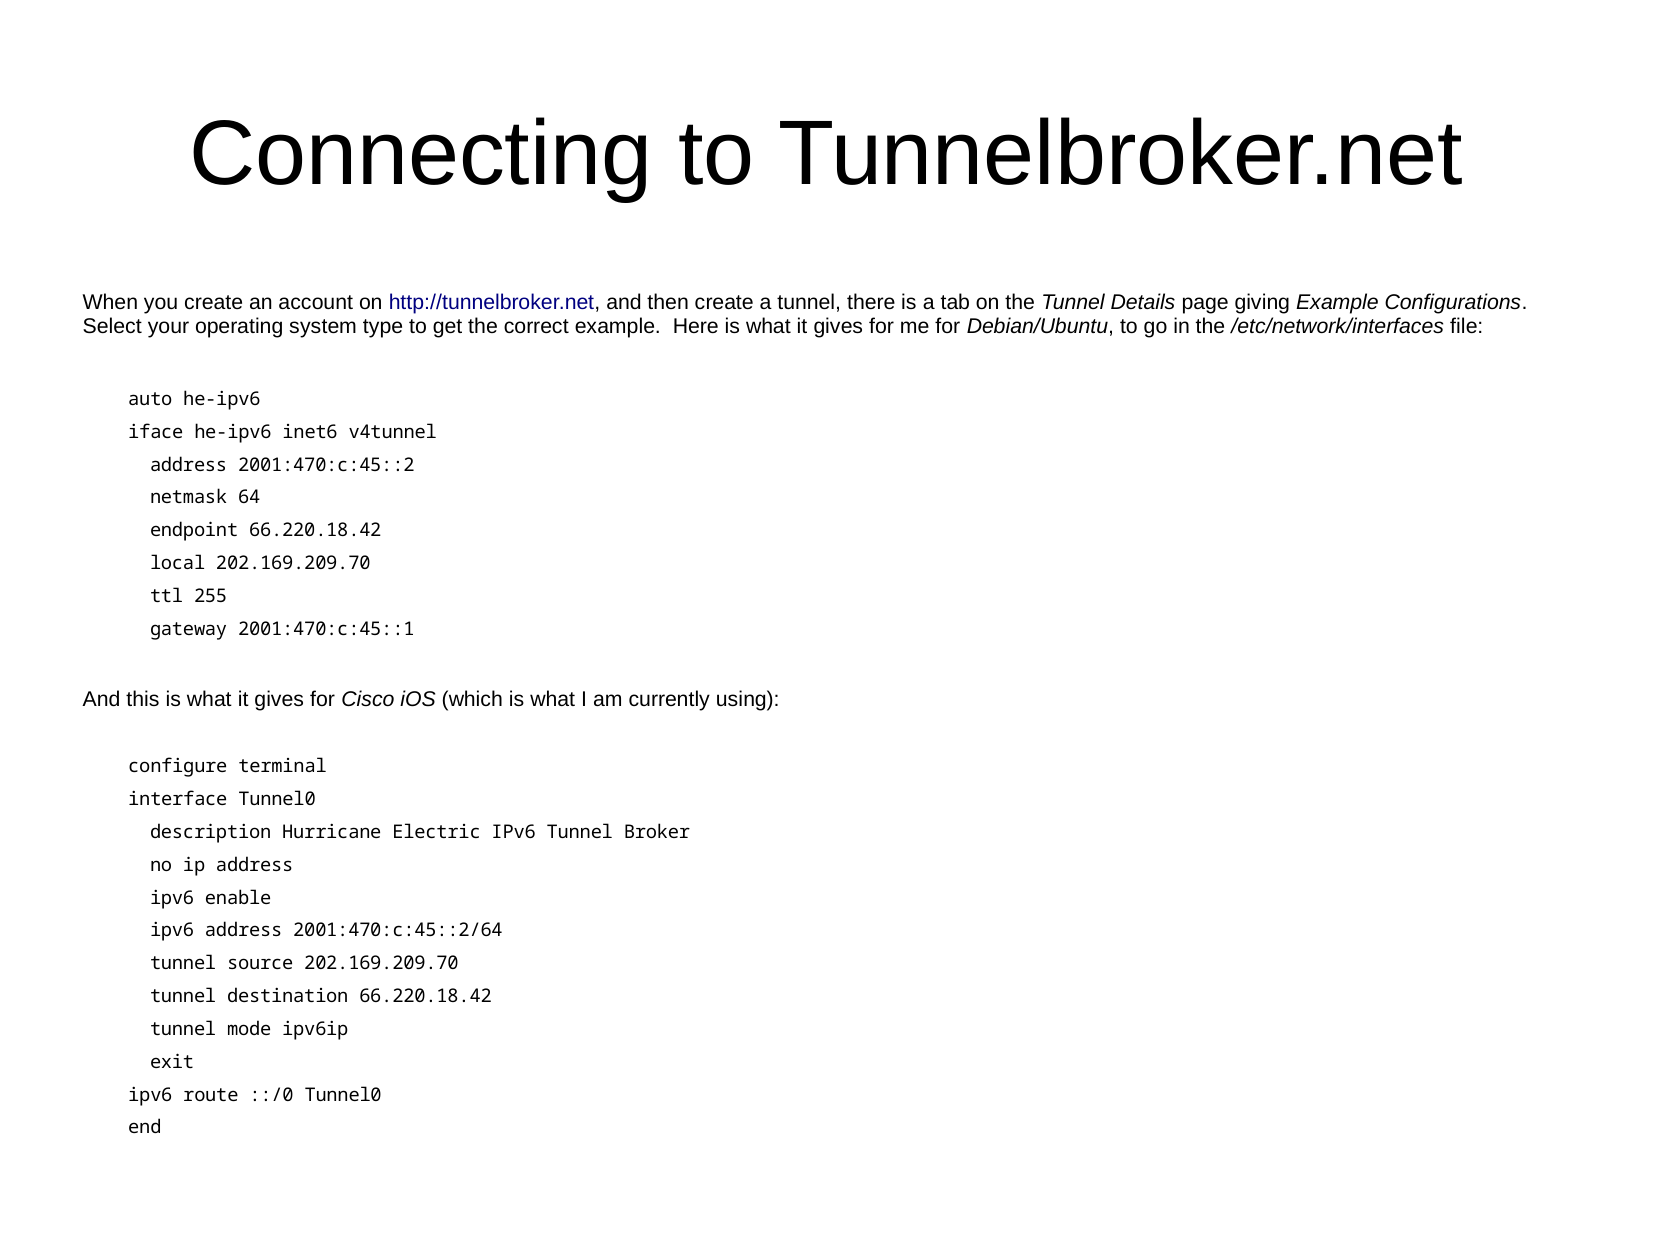

# Connecting to Tunnelbroker.net
When you create an account on http://tunnelbroker.net, and then create a tunnel, there is a tab on the Tunnel Details page giving Example Configurations. Select your operating system type to get the correct example. Here is what it gives for me for Debian/Ubuntu, to go in the /etc/network/interfaces file:
auto he-ipv6
iface he-ipv6 inet6 v4tunnel
 address 2001:470:c:45::2
 netmask 64
 endpoint 66.220.18.42
 local 202.169.209.70
 ttl 255
 gateway 2001:470:c:45::1
And this is what it gives for Cisco iOS (which is what I am currently using):
configure terminal
interface Tunnel0
 description Hurricane Electric IPv6 Tunnel Broker
 no ip address
 ipv6 enable
 ipv6 address 2001:470:c:45::2/64
 tunnel source 202.169.209.70
 tunnel destination 66.220.18.42
 tunnel mode ipv6ip
 exit
ipv6 route ::/0 Tunnel0
end